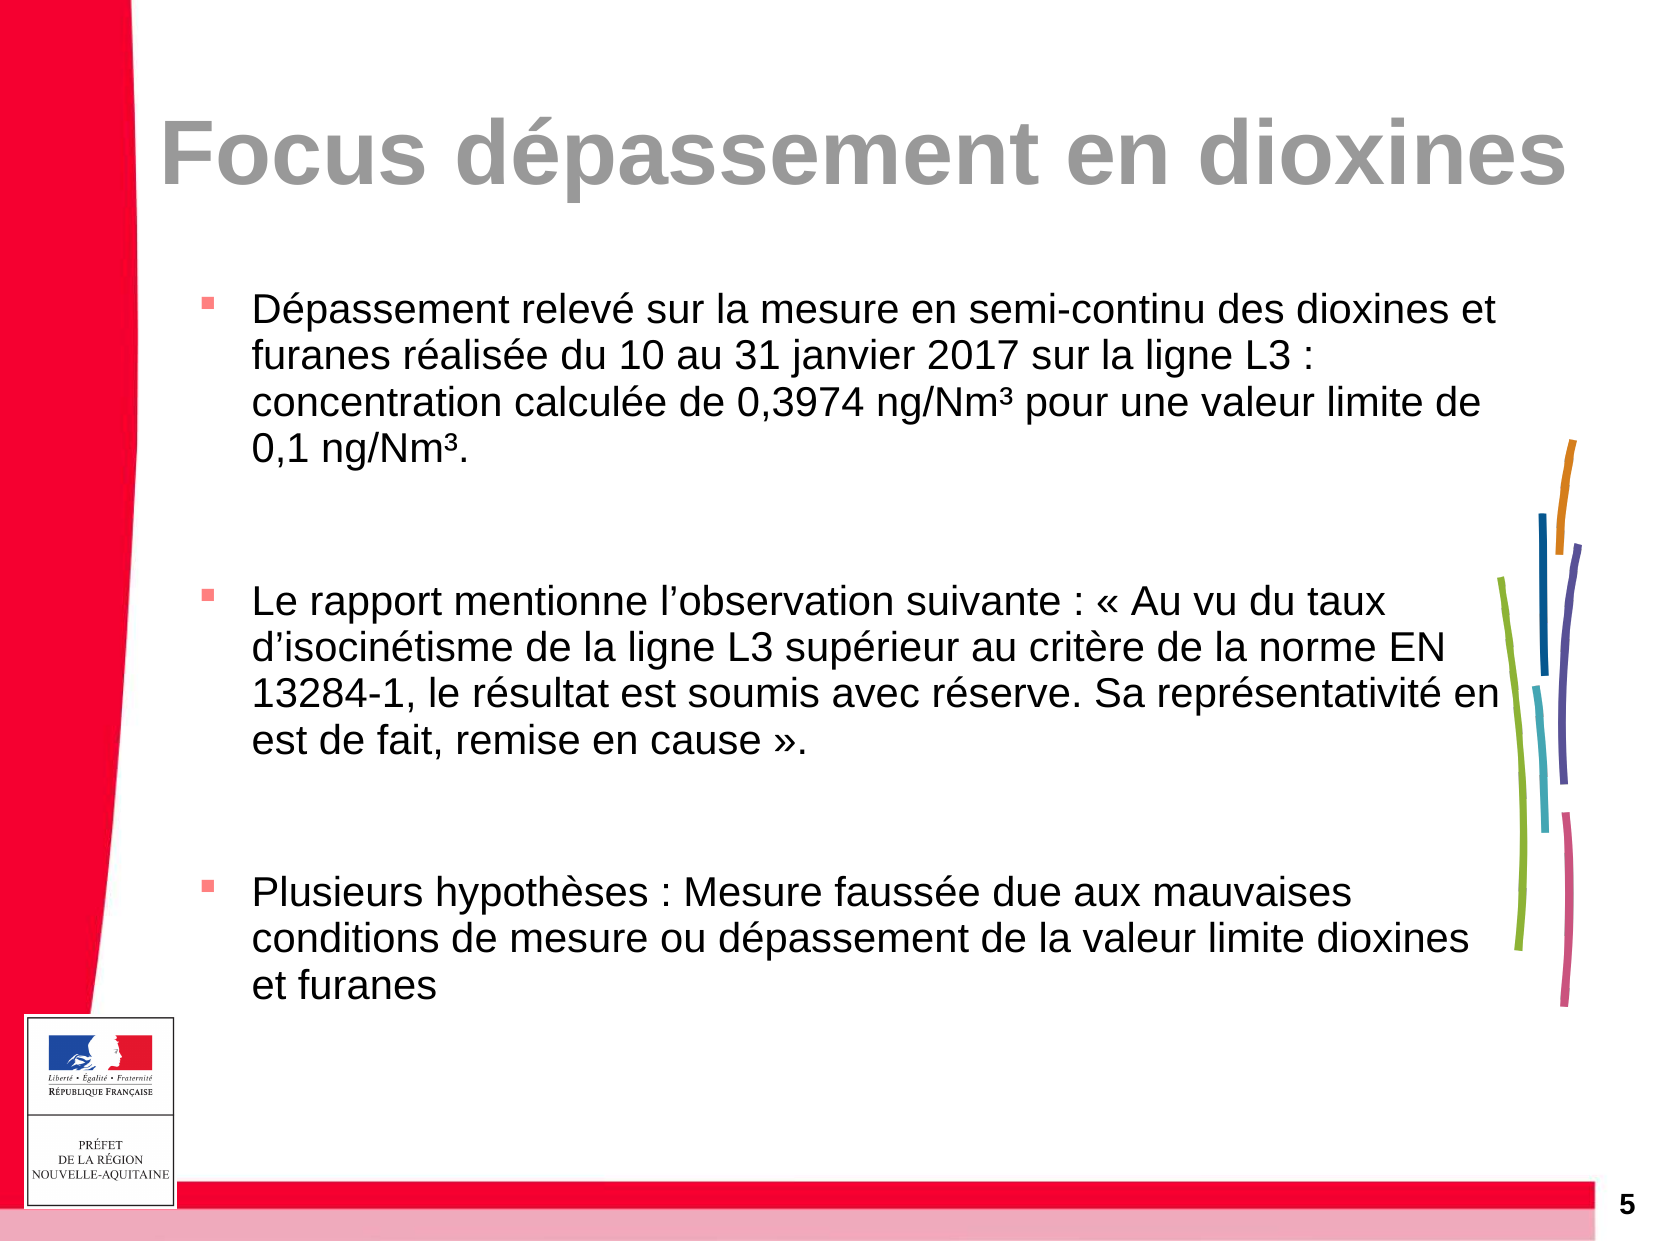

# Focus dépassement en dioxines
Dépassement relevé sur la mesure en semi-continu des dioxines et furanes réalisée du 10 au 31 janvier 2017 sur la ligne L3 : concentration calculée de 0,3974 ng/Nm³ pour une valeur limite de 0,1 ng/Nm³.
Le rapport mentionne l’observation suivante : « Au vu du taux d’isocinétisme de la ligne L3 supérieur au critère de la norme EN 13284-1, le résultat est soumis avec réserve. Sa représentativité en est de fait, remise en cause ».
Plusieurs hypothèses : Mesure faussée due aux mauvaises conditions de mesure ou dépassement de la valeur limite dioxines et furanes
5